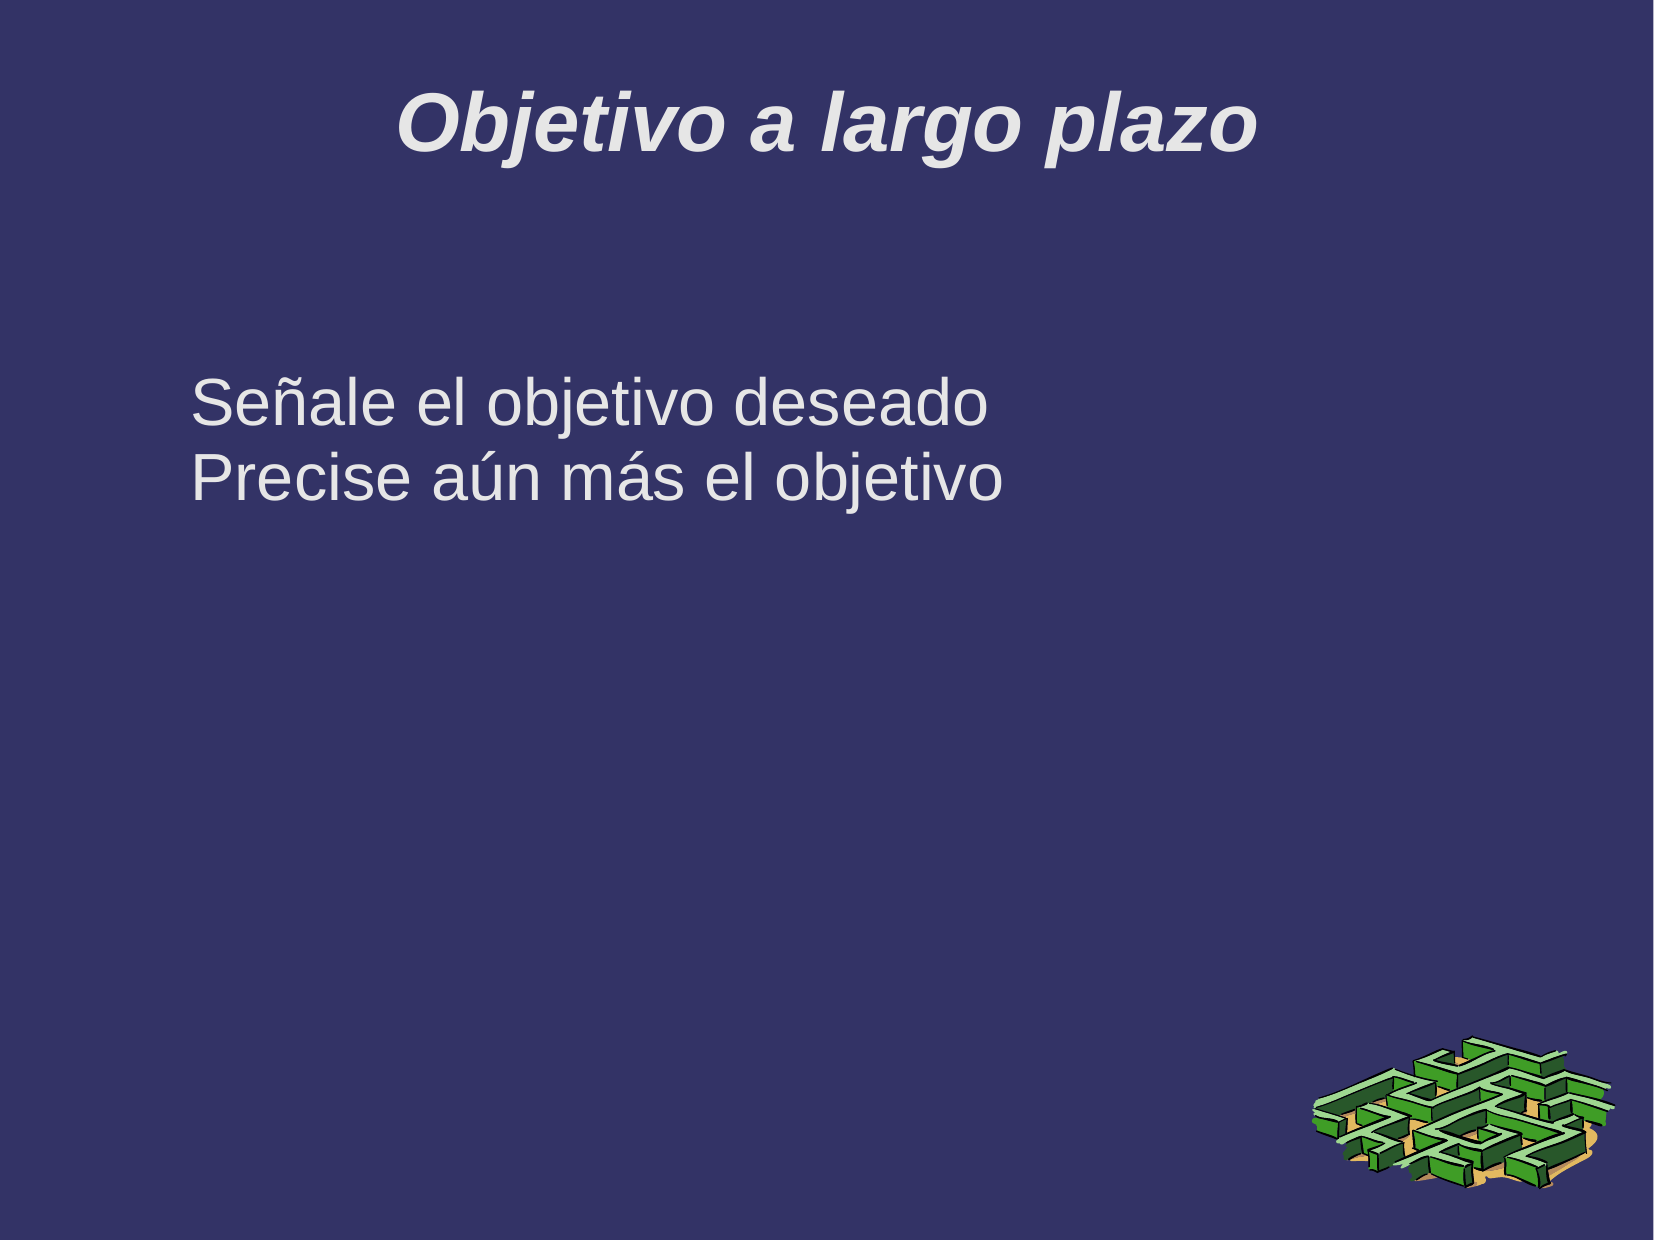

# Objetivo a largo plazo
Señale el objetivo deseado
Precise aún más el objetivo